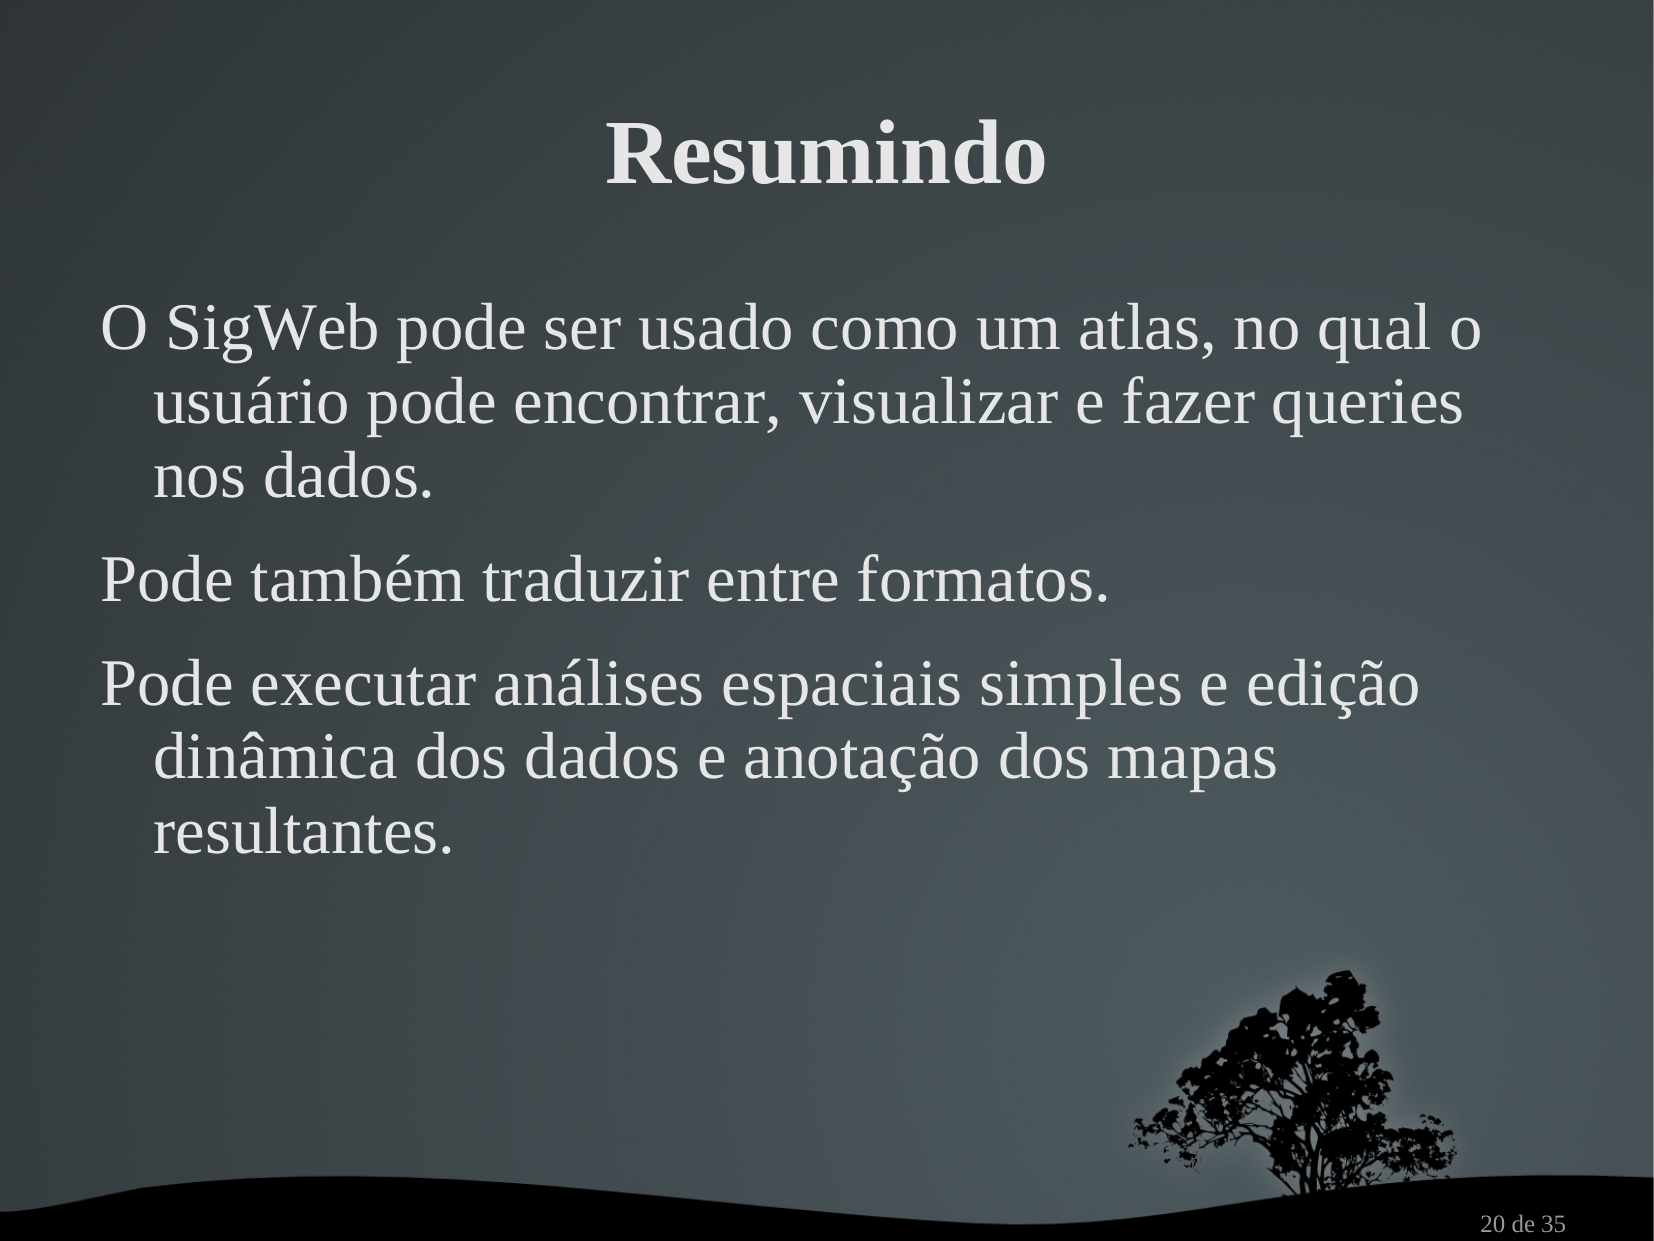

# Resumindo
O SigWeb pode ser usado como um atlas, no qual o usuário pode encontrar, visualizar e fazer queries nos dados.
Pode também traduzir entre formatos.
Pode executar análises espaciais simples e edição dinâmica dos dados e anotação dos mapas resultantes.
20